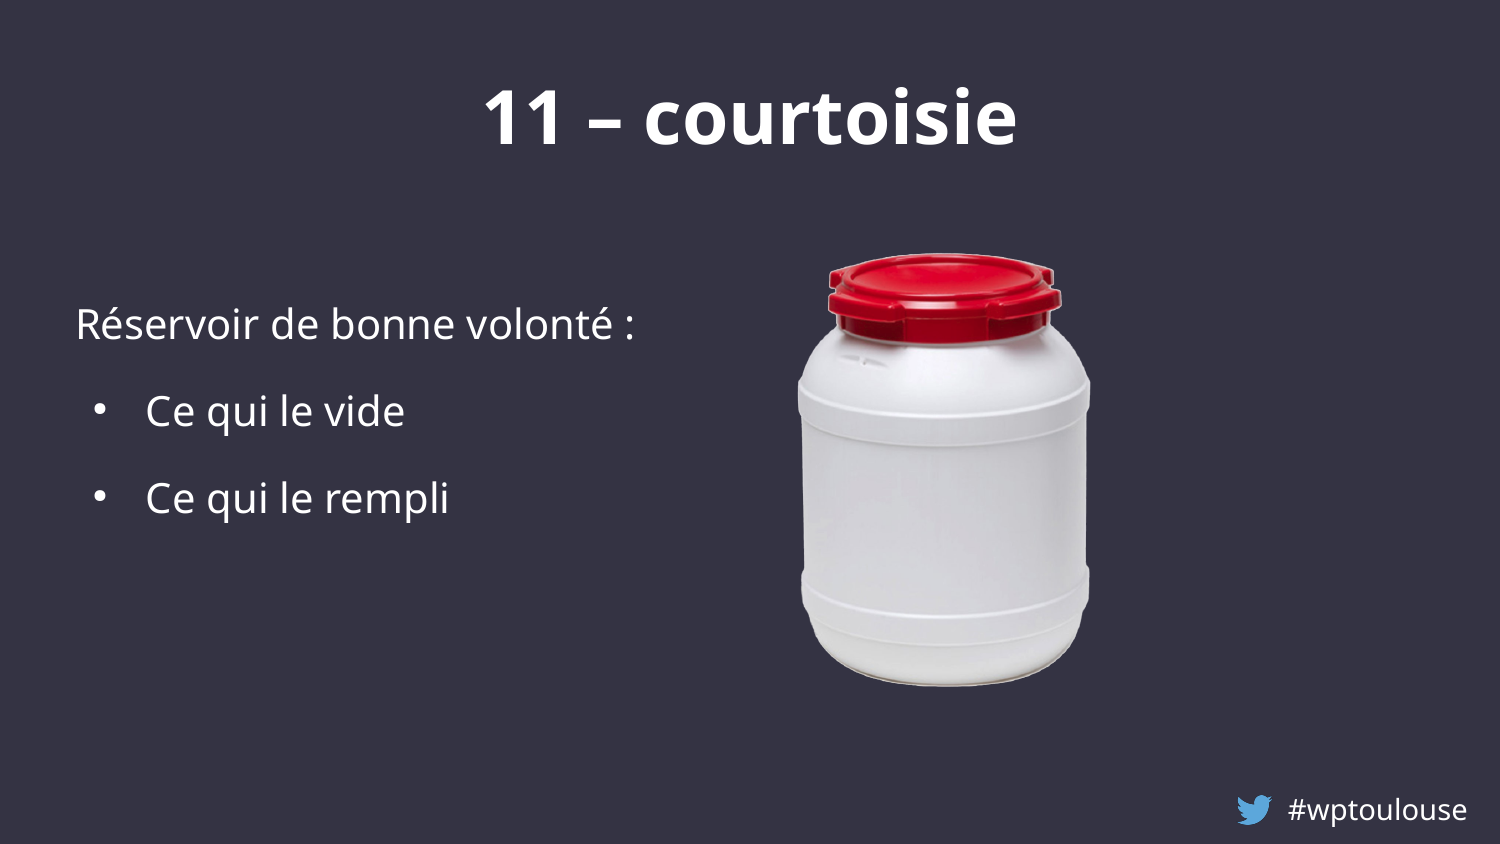

# 11 – courtoisie
Réservoir de bonne volonté :
Ce qui le vide
Ce qui le rempli
#wptoulouse